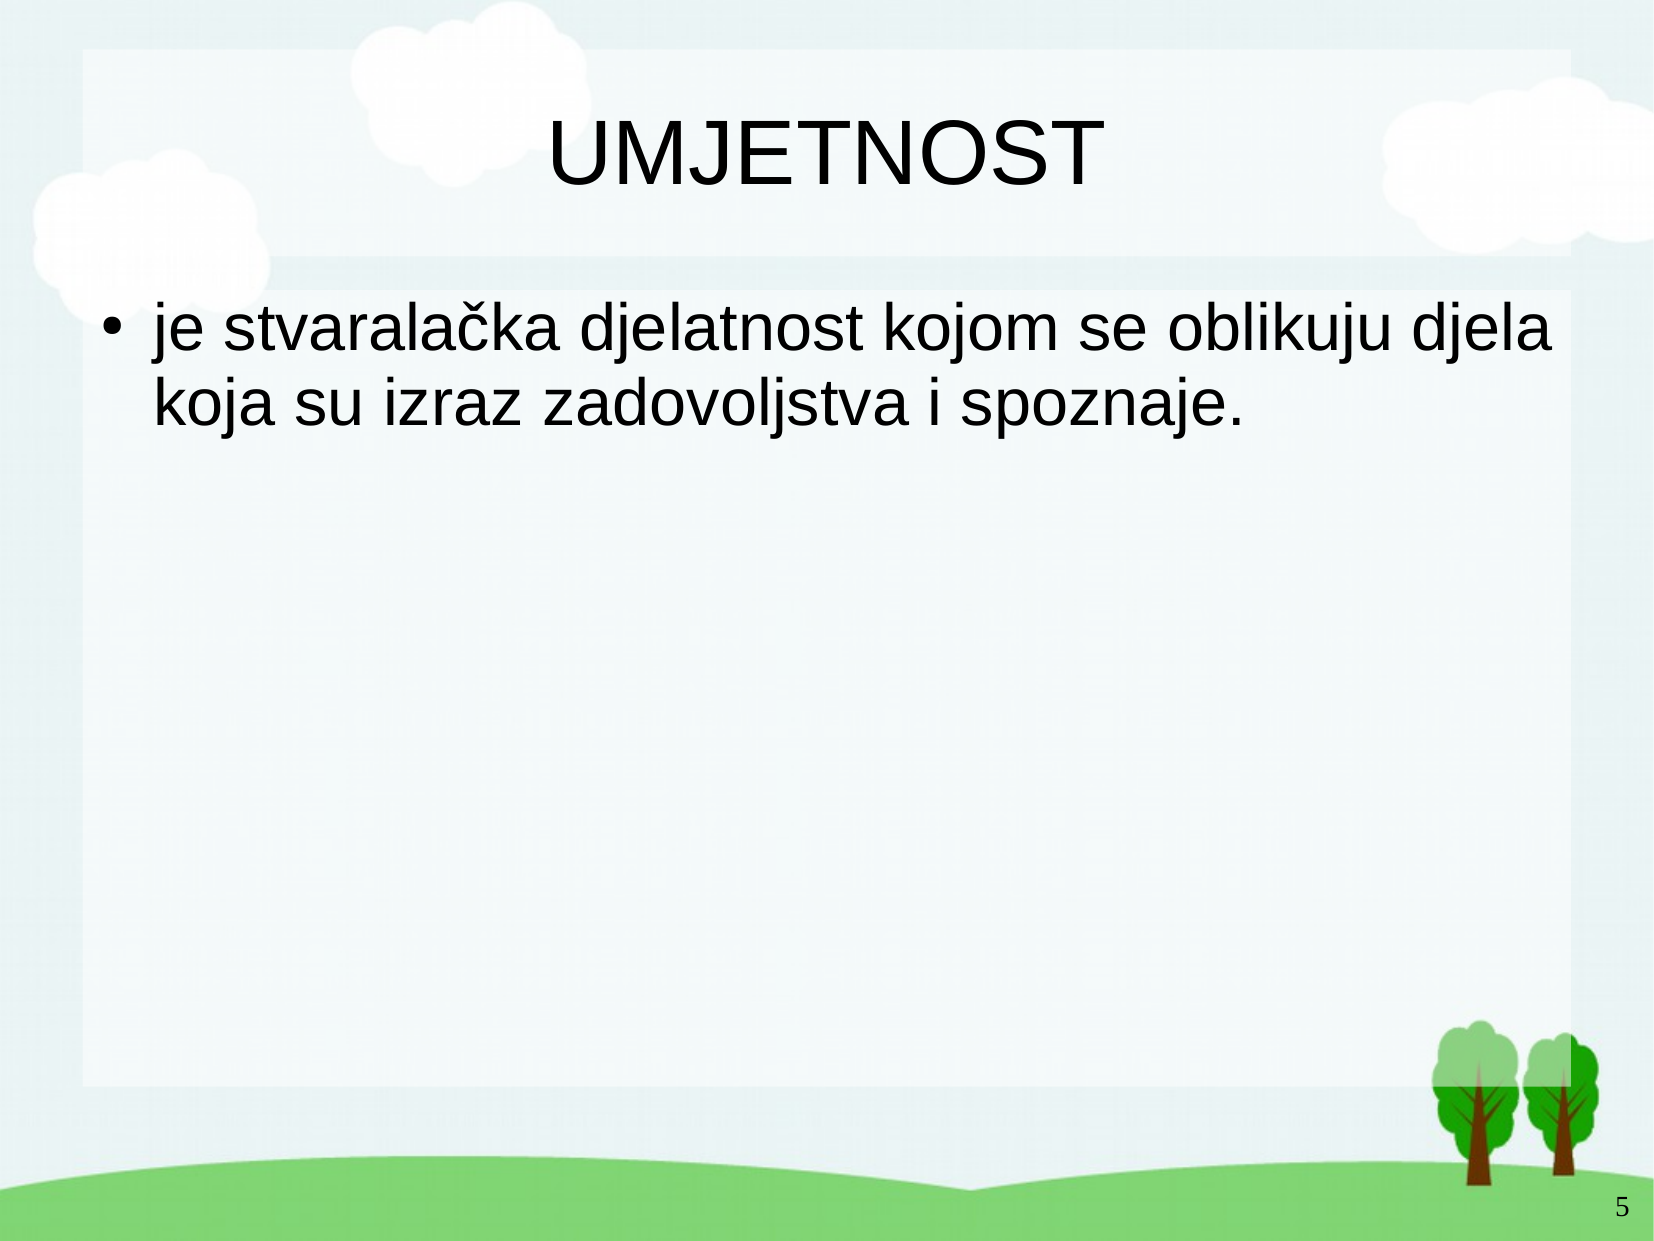

# UMJETNOST
je stvaralačka djelatnost kojom se oblikuju djela koja su izraz zadovoljstva i spoznaje.
5